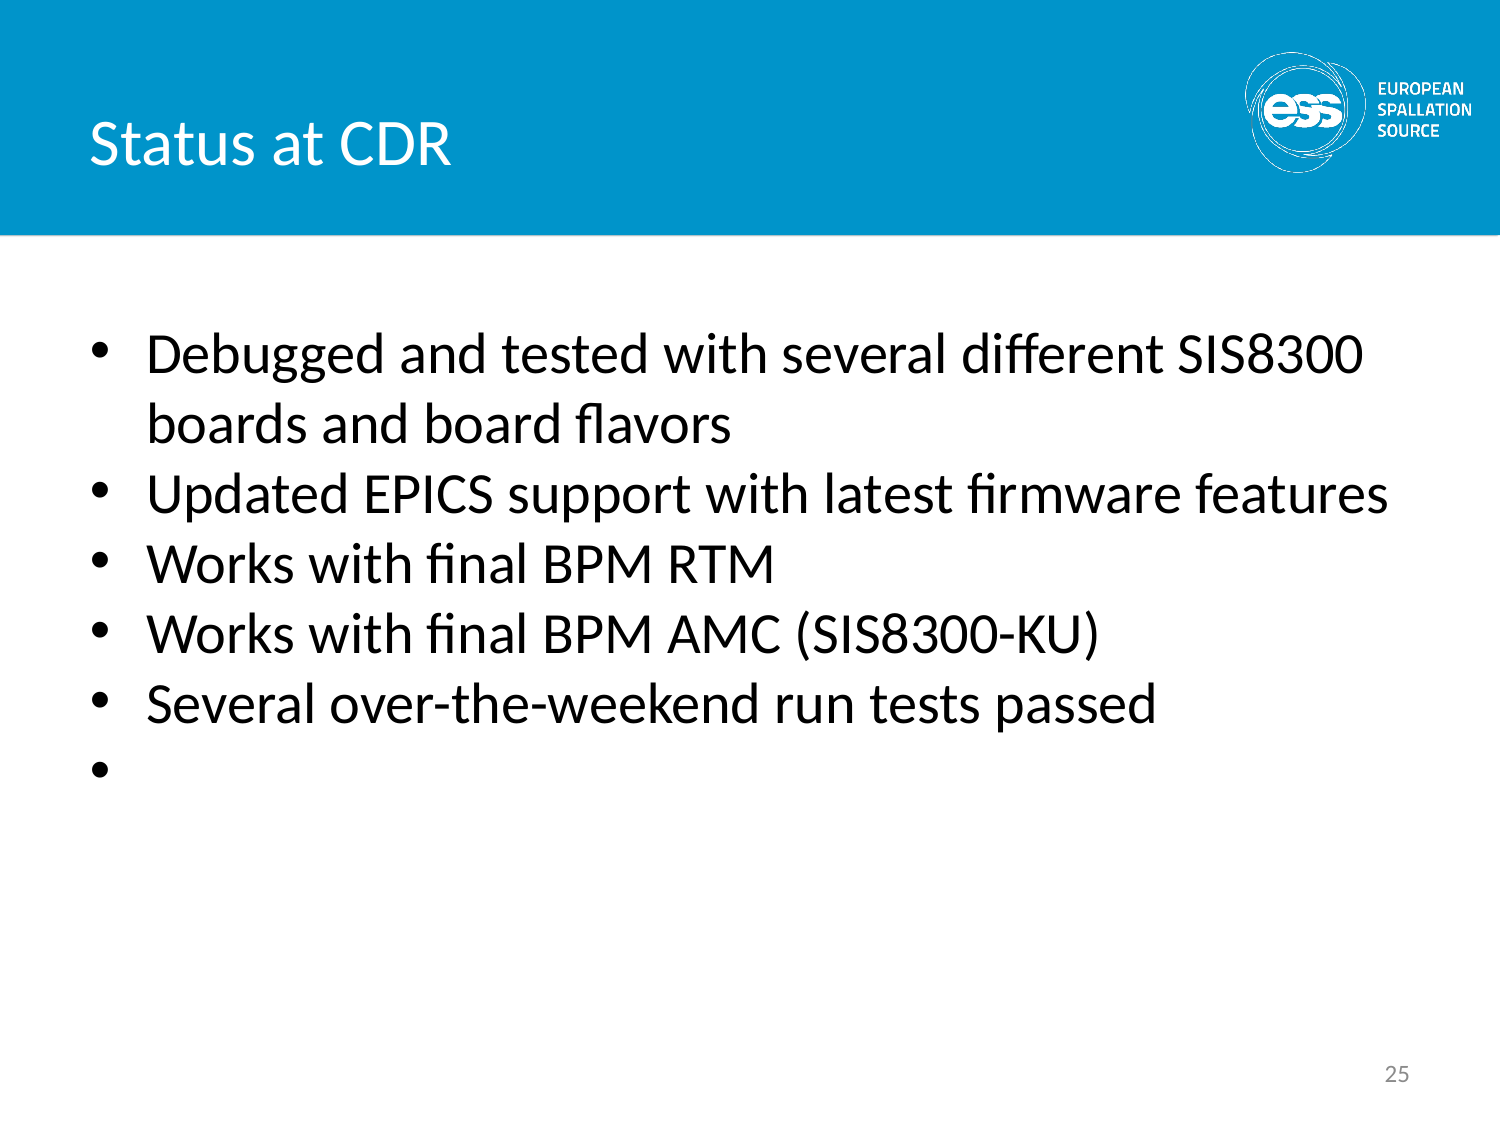

Status at CDR
Debugged and tested with several different SIS8300 boards and board flavors
Updated EPICS support with latest firmware features
Works with final BPM RTM
Works with final BPM AMC (SIS8300-KU)
Several over-the-weekend run tests passed